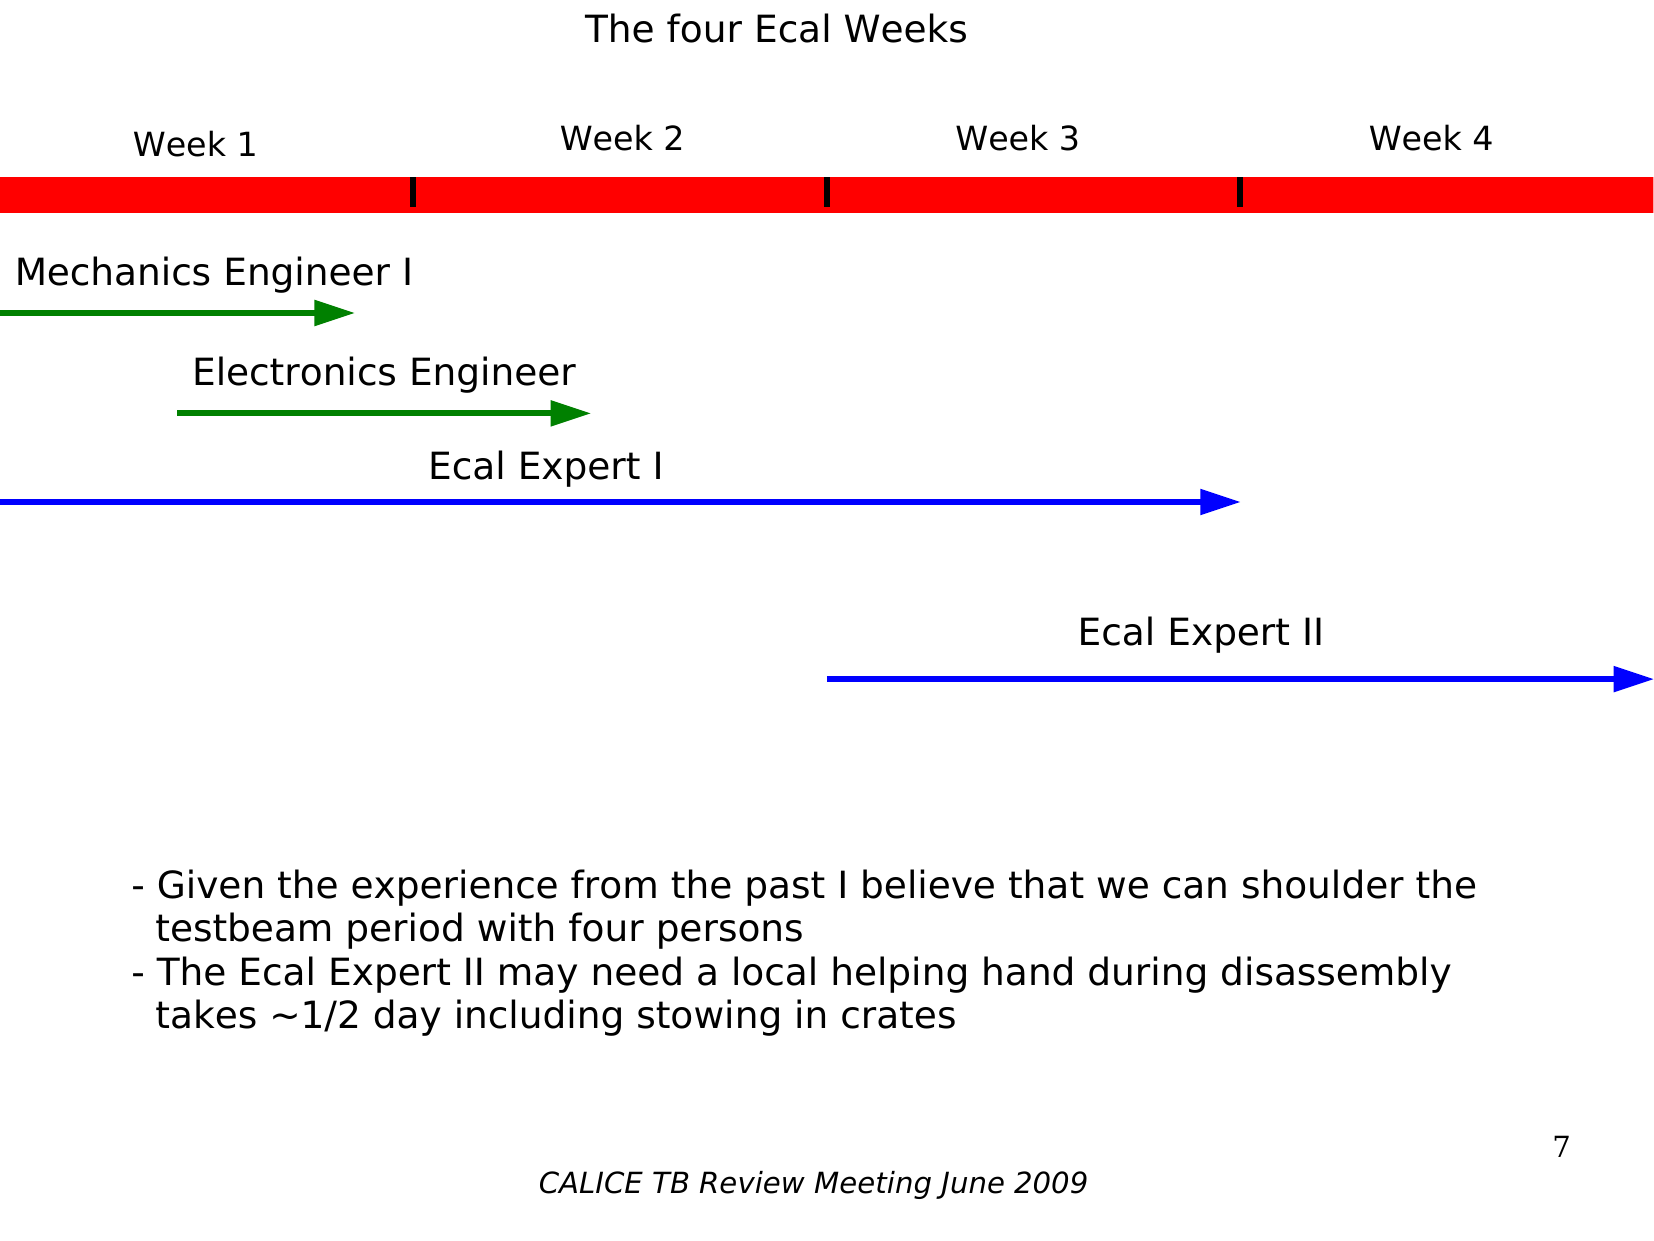

The four Ecal Weeks
Week 2
Week 3
Week 4
Week 1
Mechanics Engineer I
Electronics Engineer
Ecal Expert I
Ecal Expert II
- Given the experience from the past I believe that we can shoulder the
 testbeam period with four persons
- The Ecal Expert II may need a local helping hand during disassembly
 takes ~1/2 day including stowing in crates
7